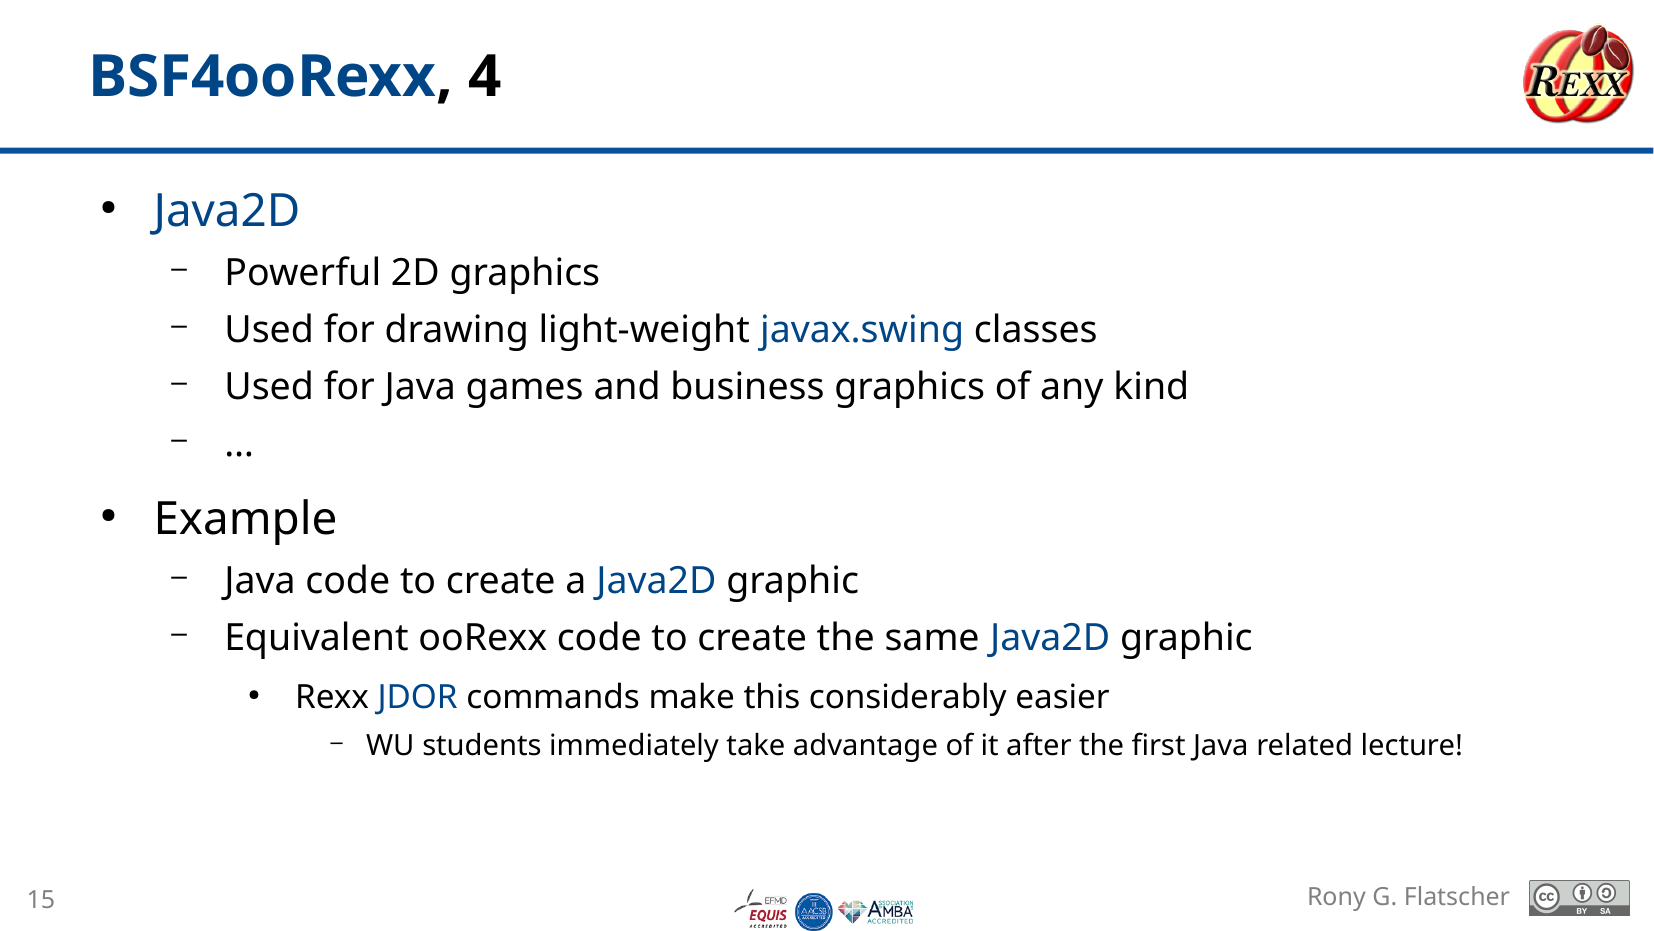

# BSF4ooRexx, 4
Java2D
Powerful 2D graphics
Used for drawing light-weight javax.swing classes
Used for Java games and business graphics of any kind
…
Example
Java code to create a Java2D graphic
Equivalent ooRexx code to create the same Java2D graphic
Rexx JDOR commands make this considerably easier
WU students immediately take advantage of it after the first Java related lecture!